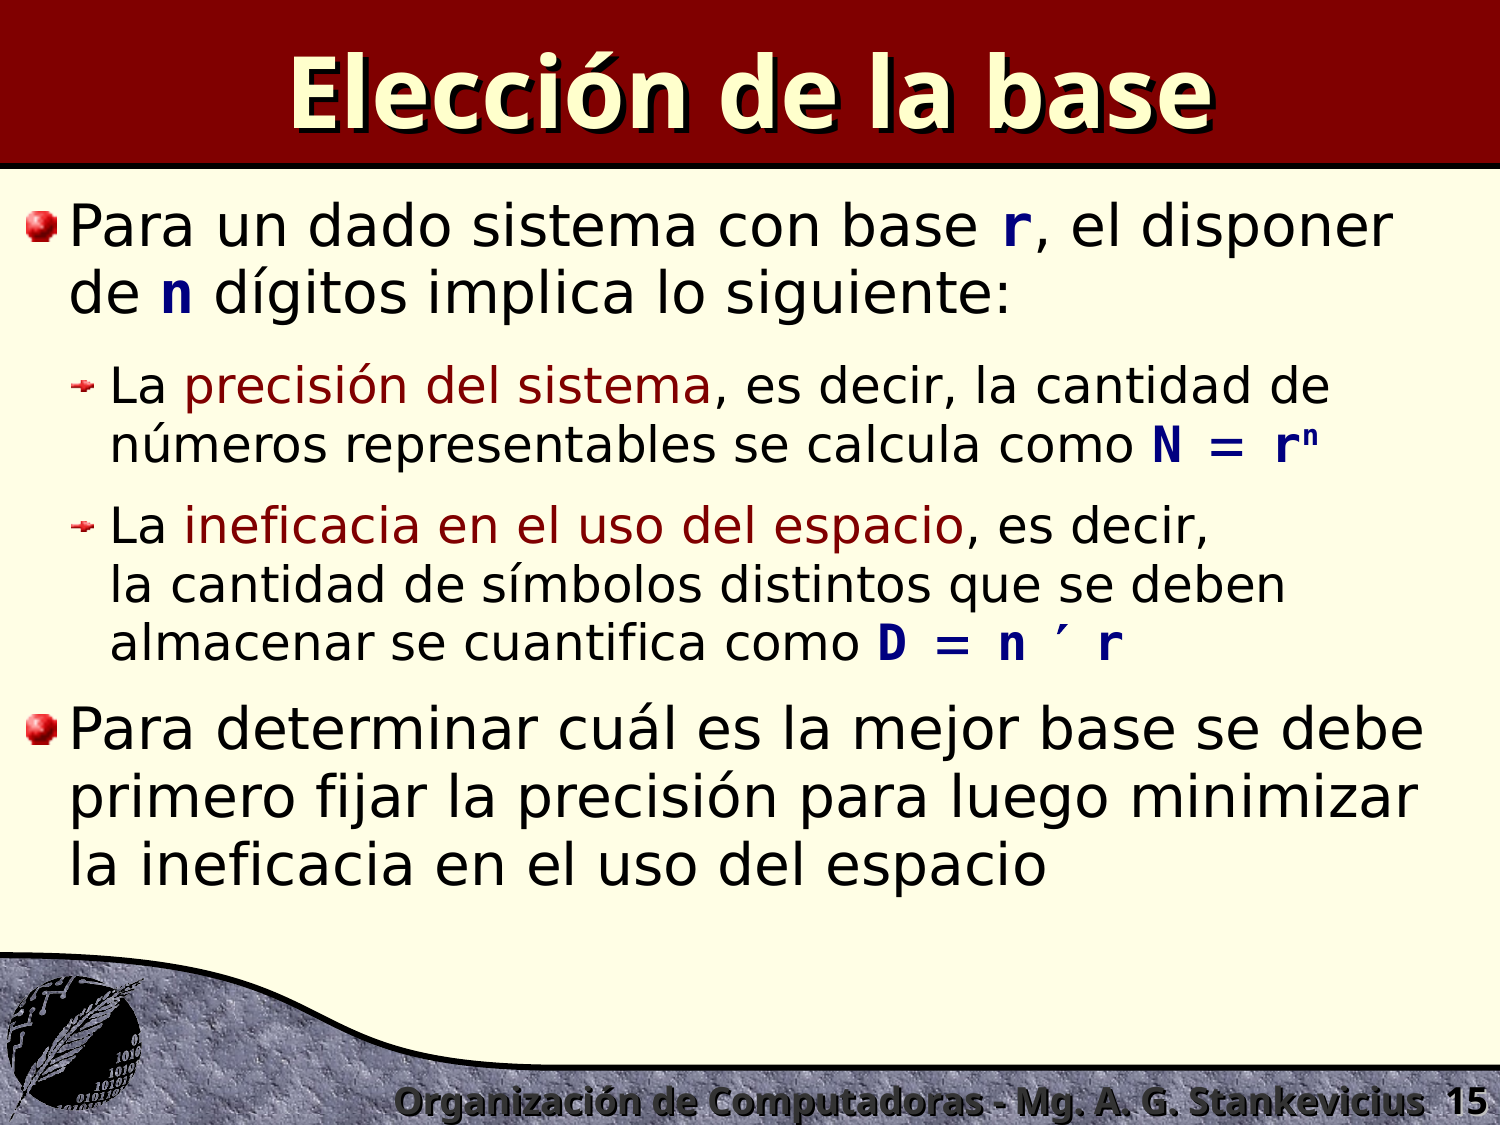

# Elección de la base
Para un dado sistema con base r, el disponer
de n dígitos implica lo siguiente:
La precisión del sistema, es decir, la cantidad de números representables se calcula como N = rn
La ineficacia en el uso del espacio, es decir,
la cantidad de símbolos distintos que se deben almacenar se cuantifica como D = n ´ r
Para determinar cuál es la mejor base se debe primero fijar la precisión para luego minimizar la ineficacia en el uso del espacio
15